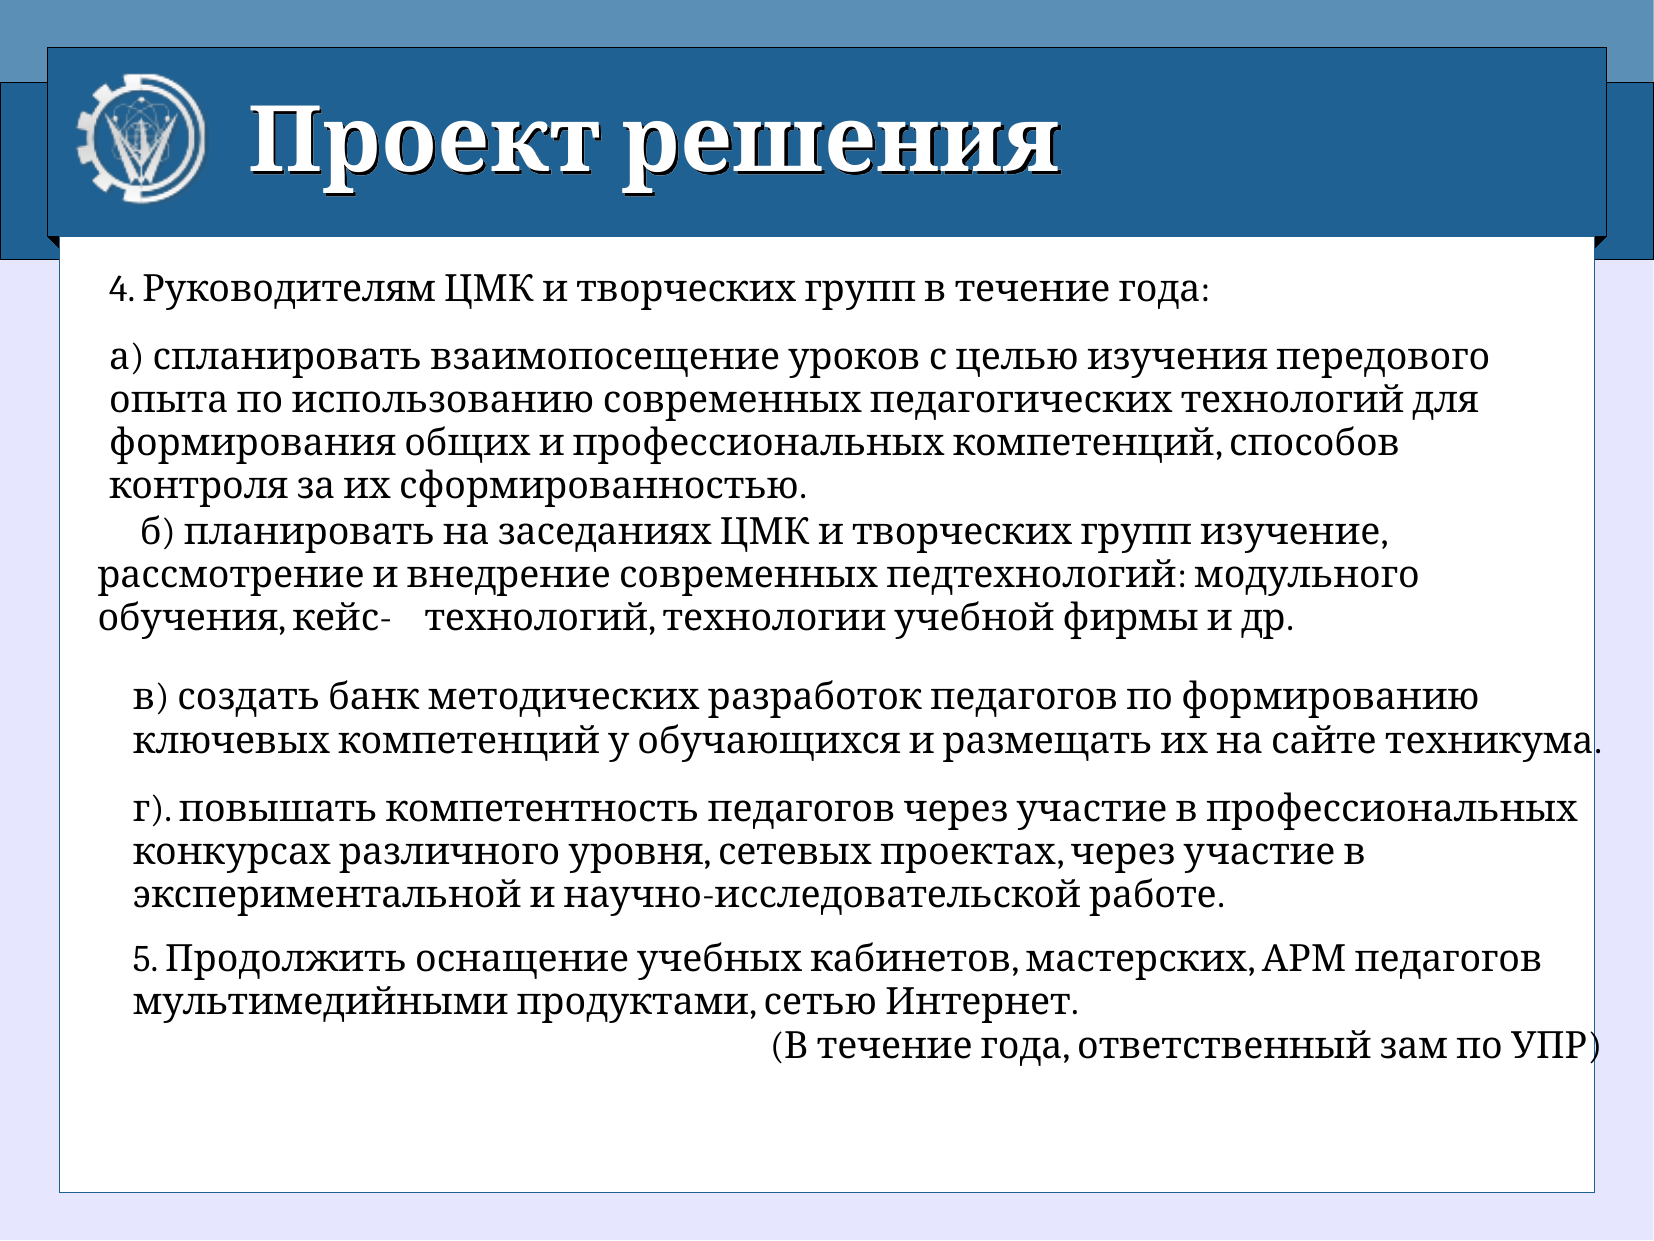

# Проект решения
4. Руководителям ЦМК и творческих групп в течение года:
а) спланировать взаимопосещение уроков с целью изучения передового опыта по использованию современных педагогических технологий для формирования общих и профессиональных компетенций, способов контроля за их сформированностью.
 б) планировать на заседаниях ЦМК и творческих групп изучение, рассмотрение и внедрение современных педтехнологий: модульного обучения, кейс- технологий, технологии учебной фирмы и др.
в) создать банк методических разработок педагогов по формированию ключевых компетенций у обучающихся и размещать их на сайте техникума.
г). повышать компетентность педагогов через участие в профессиональных конкурсах различного уровня, сетевых проектах, через участие в экспериментальной и научно-исследовательской работе.
5. Продолжить оснащение учебных кабинетов, мастерских, АРМ педагогов мультимедийными продуктами, сетью Интернет.
 (В течение года, ответственный зам по УПР)